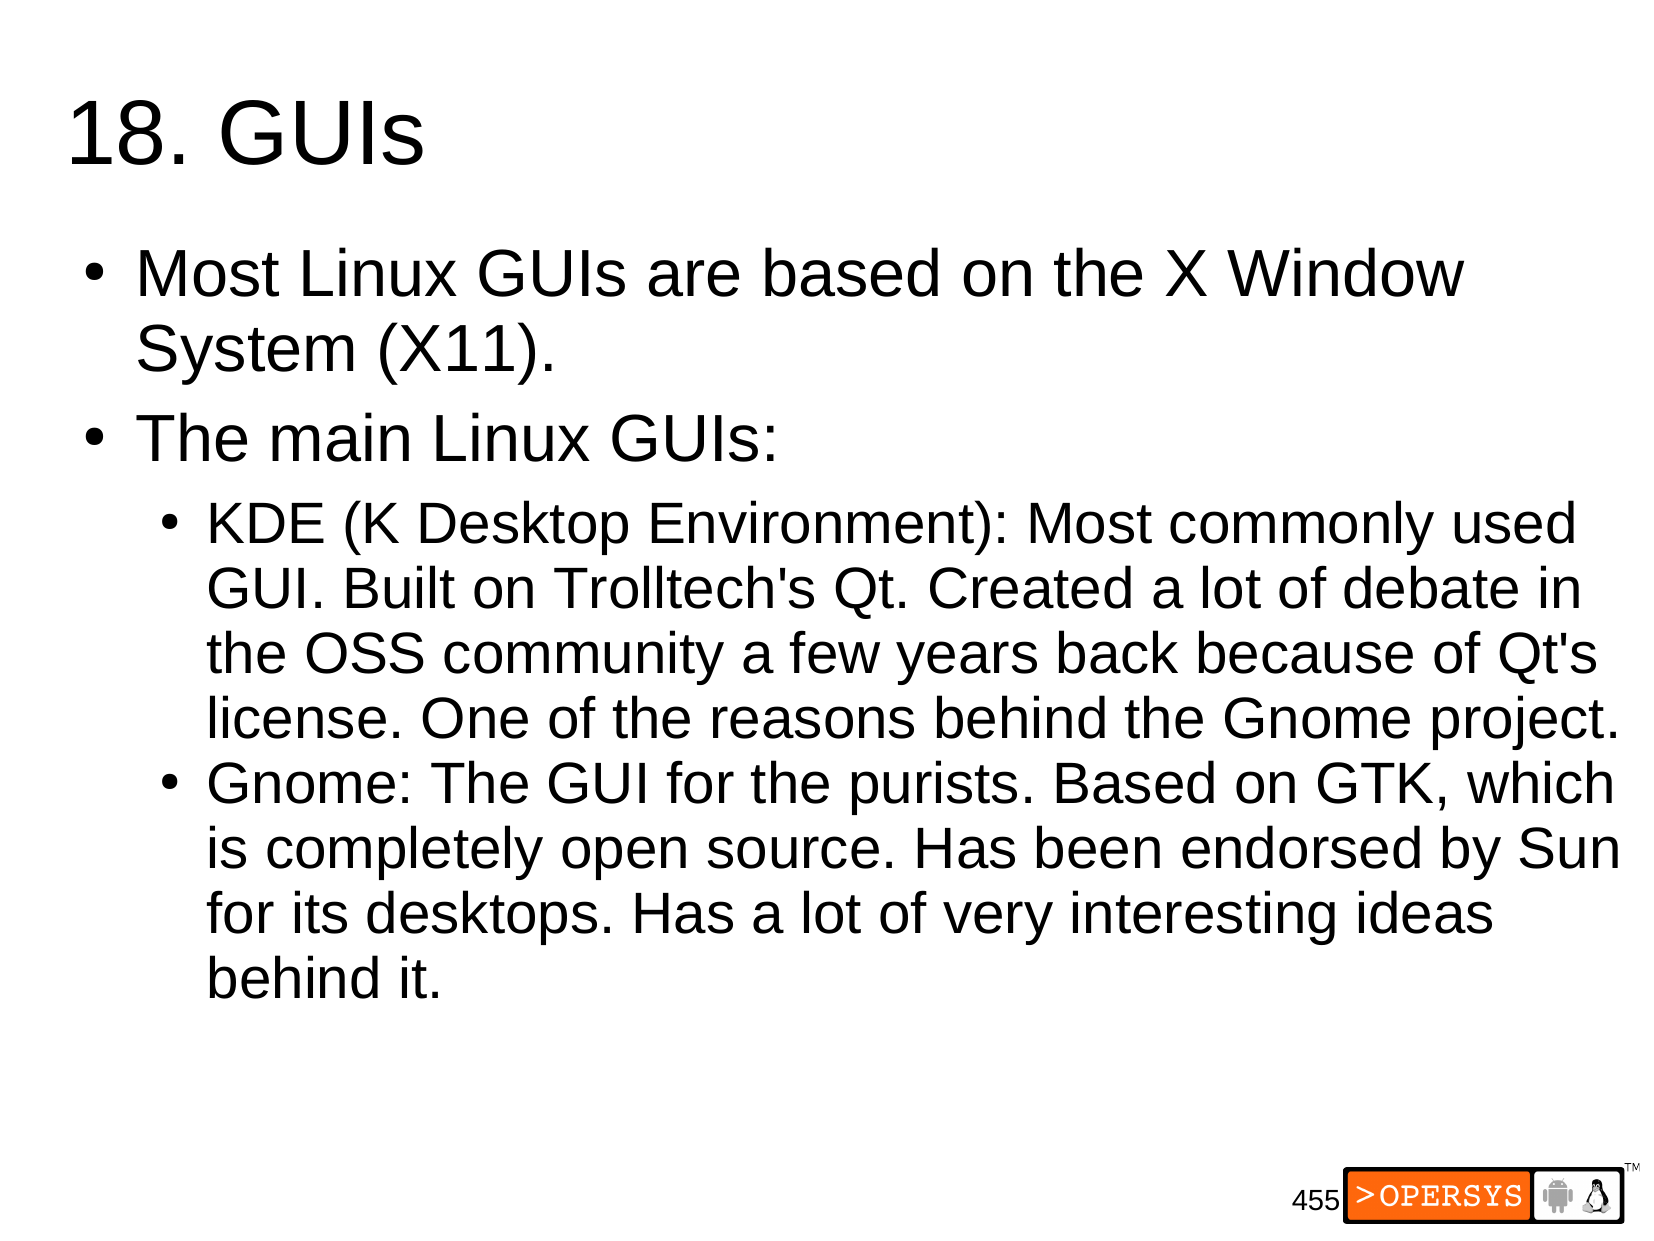

# 18. GUIs
Most Linux GUIs are based on the X Window System (X11).
The main Linux GUIs:
KDE (K Desktop Environment): Most commonly used GUI. Built on Trolltech's Qt. Created a lot of debate in the OSS community a few years back because of Qt's license. One of the reasons behind the Gnome project.
Gnome: The GUI for the purists. Based on GTK, which is completely open source. Has been endorsed by Sun for its desktops. Has a lot of very interesting ideas behind it.